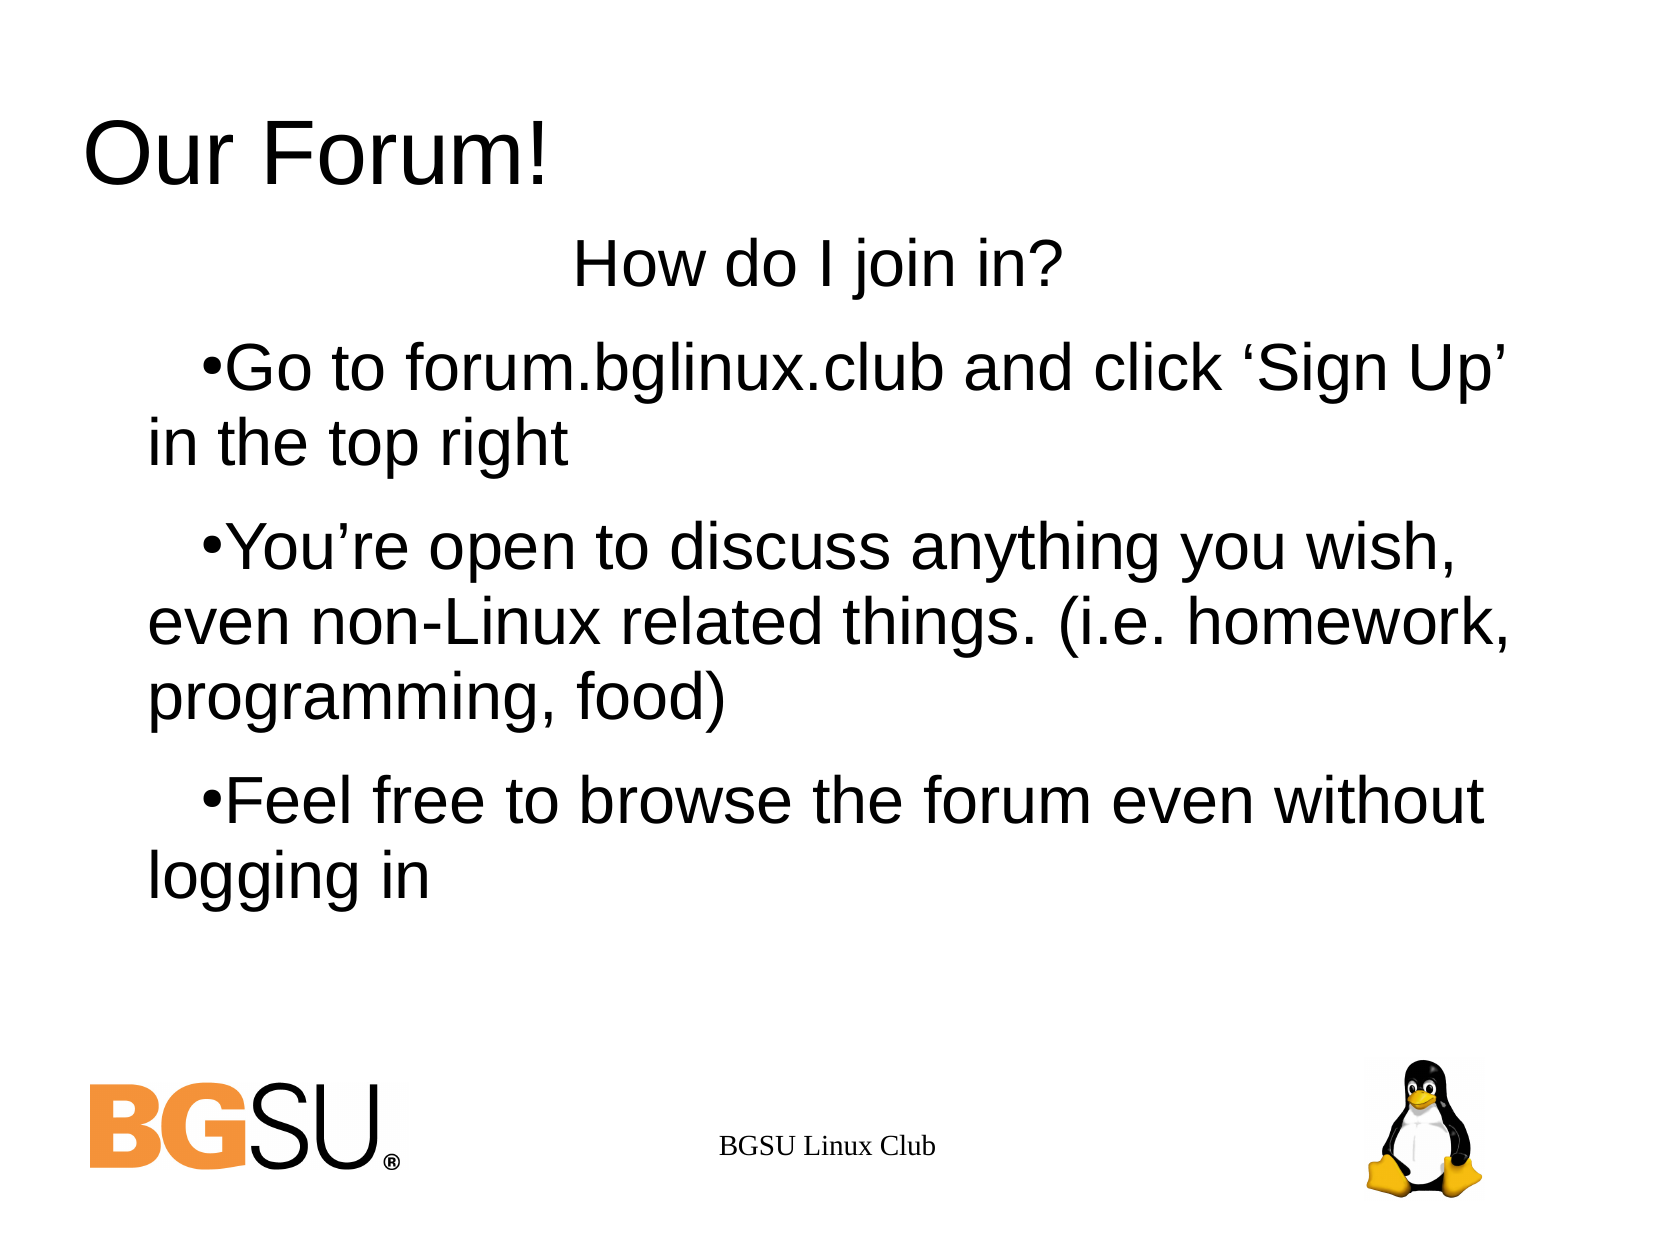

# Our Forum!
How do I join in?
Go to forum.bglinux.club and click ‘Sign Up’ in the top right
You’re open to discuss anything you wish, even non-Linux related things. (i.e. homework, programming, food)
Feel free to browse the forum even without logging in
BGSU Linux Club